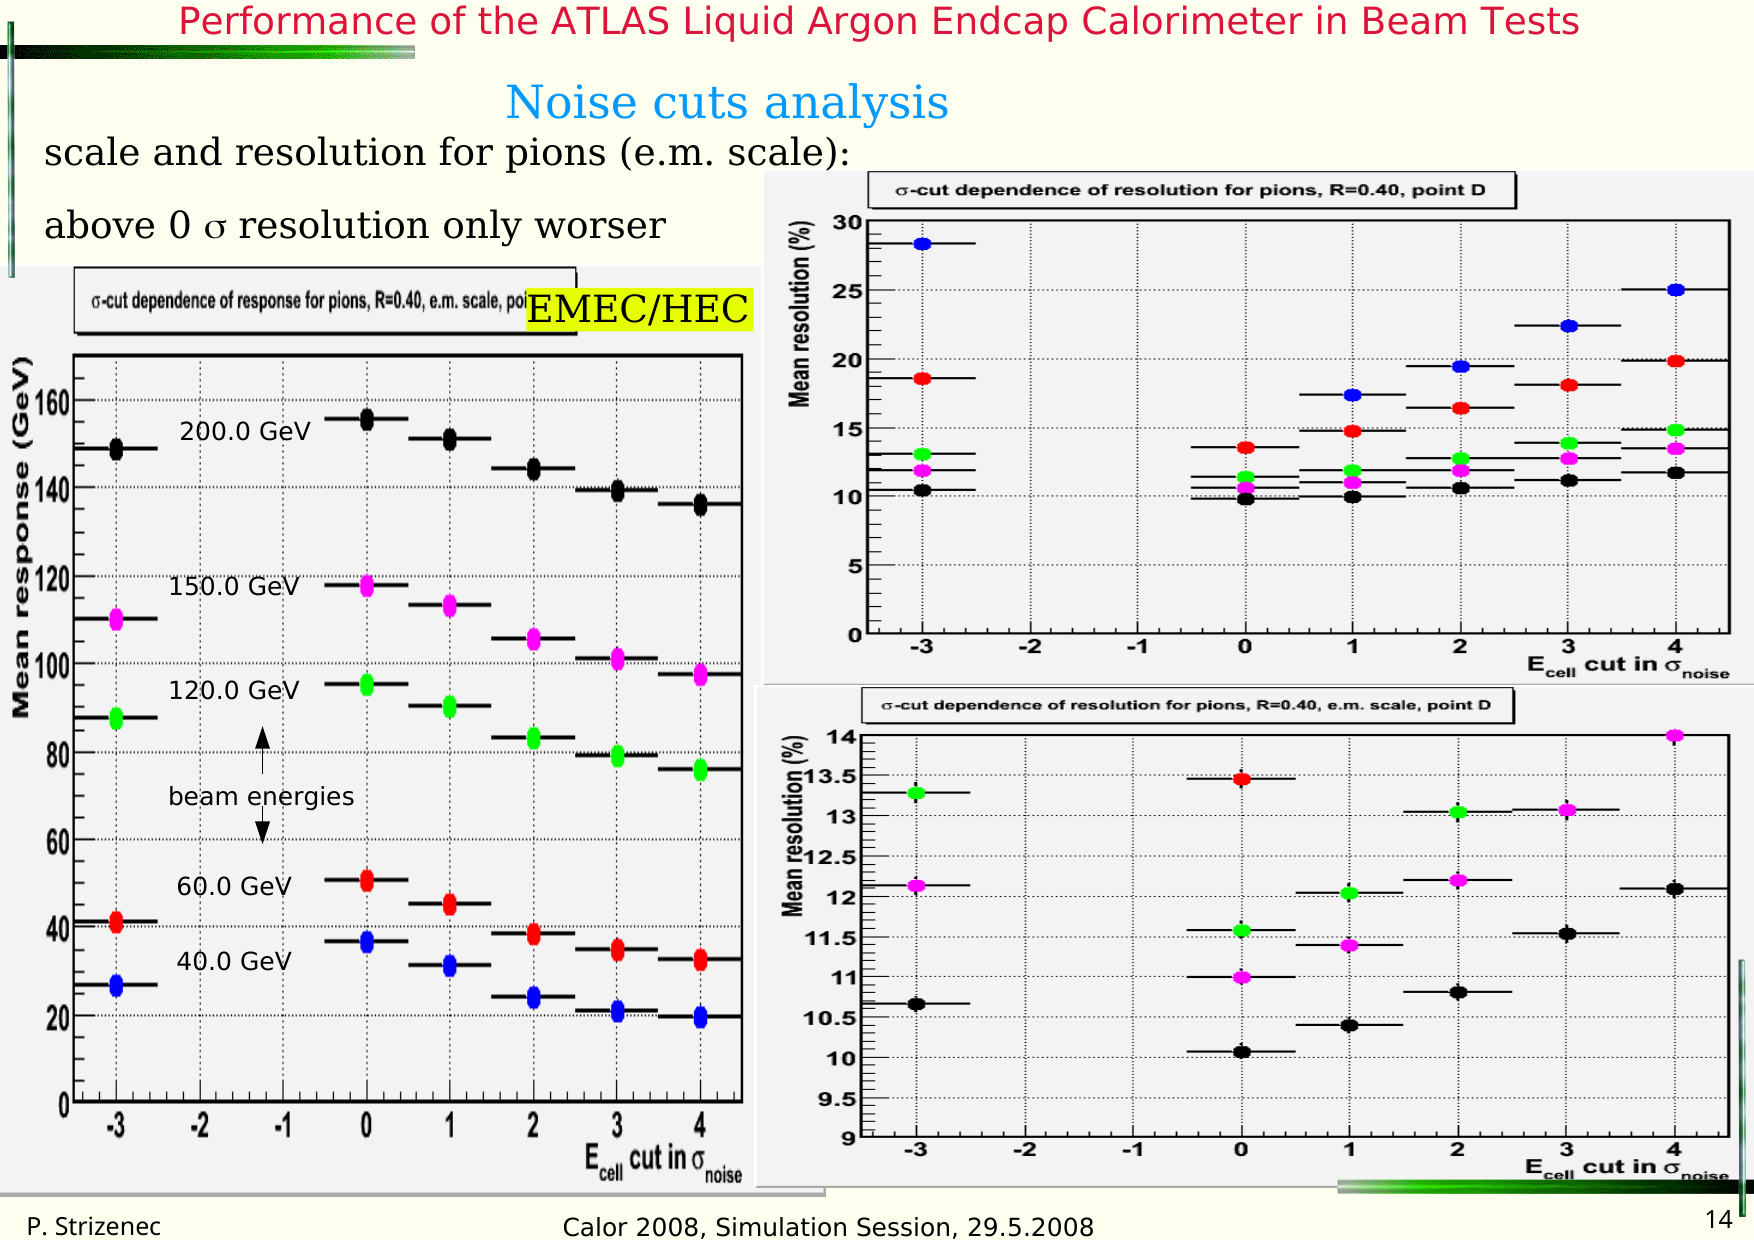

Performance of the ATLAS Liquid Argon Endcap Calorimeter in Beam Tests
# Noise cuts analysis
scale and resolution for pions (e.m. scale):
above 0  resolution only worser
EMEC/HEC
 200.0 GeV
 150.0 GeV
 120.0 GeV
beam energies
 60.0 GeV
 40.0 GeV
P. Strizenec
Calor 2008, Simulation Session, 29.5.2008